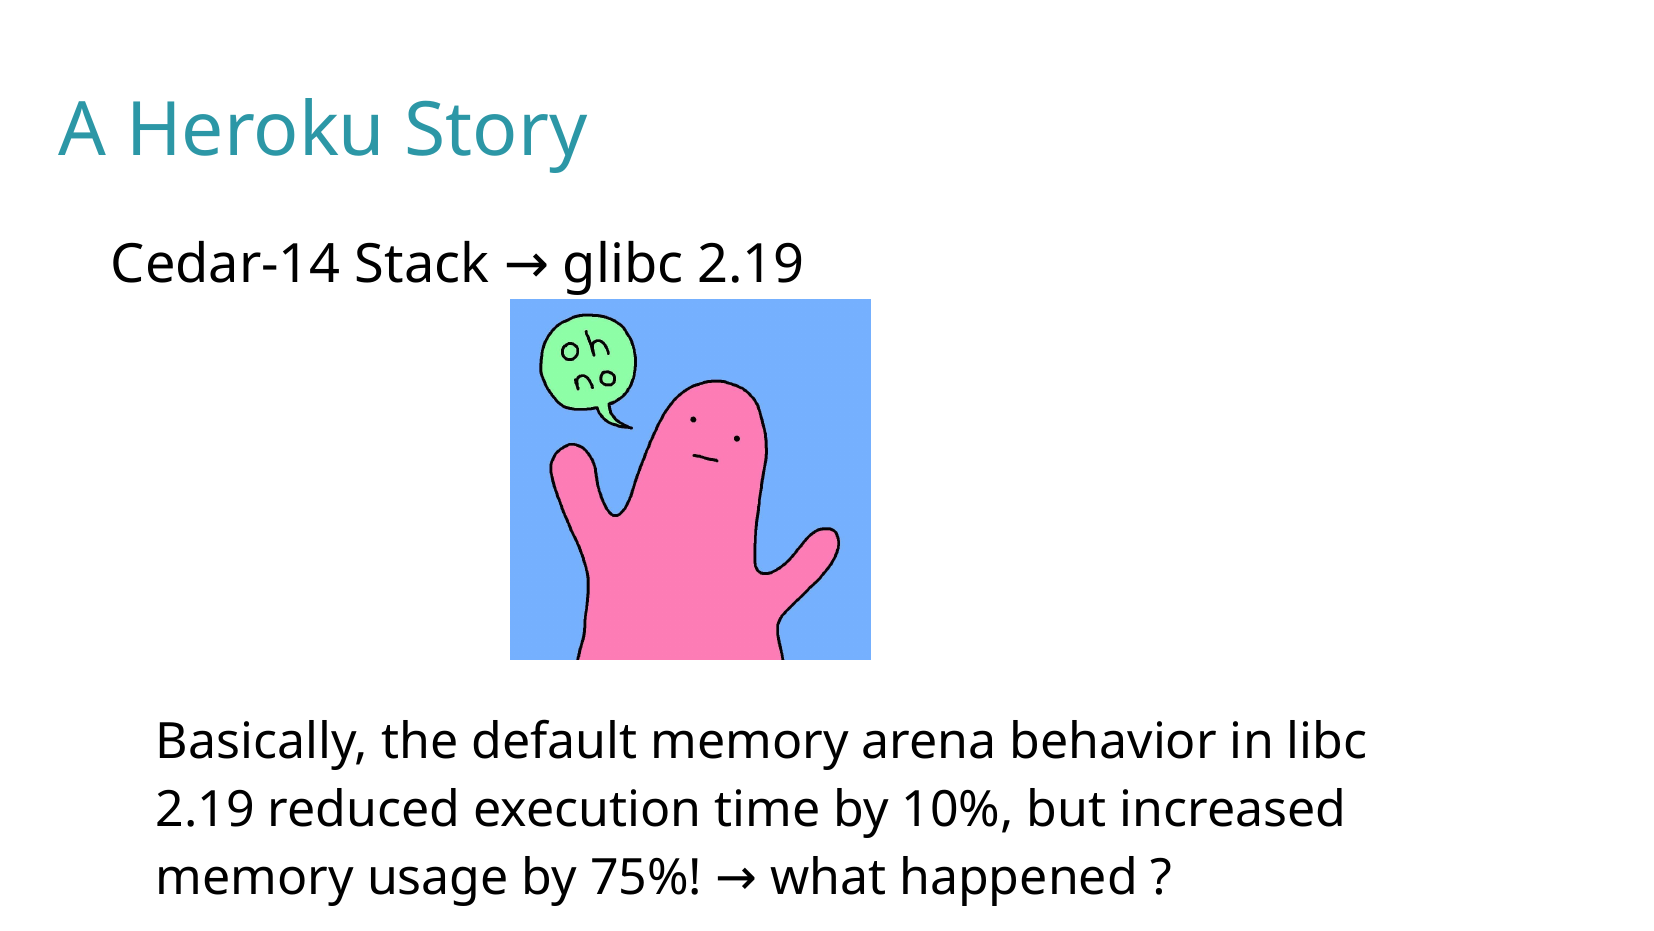

# A Heroku Story
Cedar-14 Stack → glibc 2.19
Basically, the default memory arena behavior in libc 2.19 reduced execution time by 10%, but increased memory usage by 75%! → what happened ?